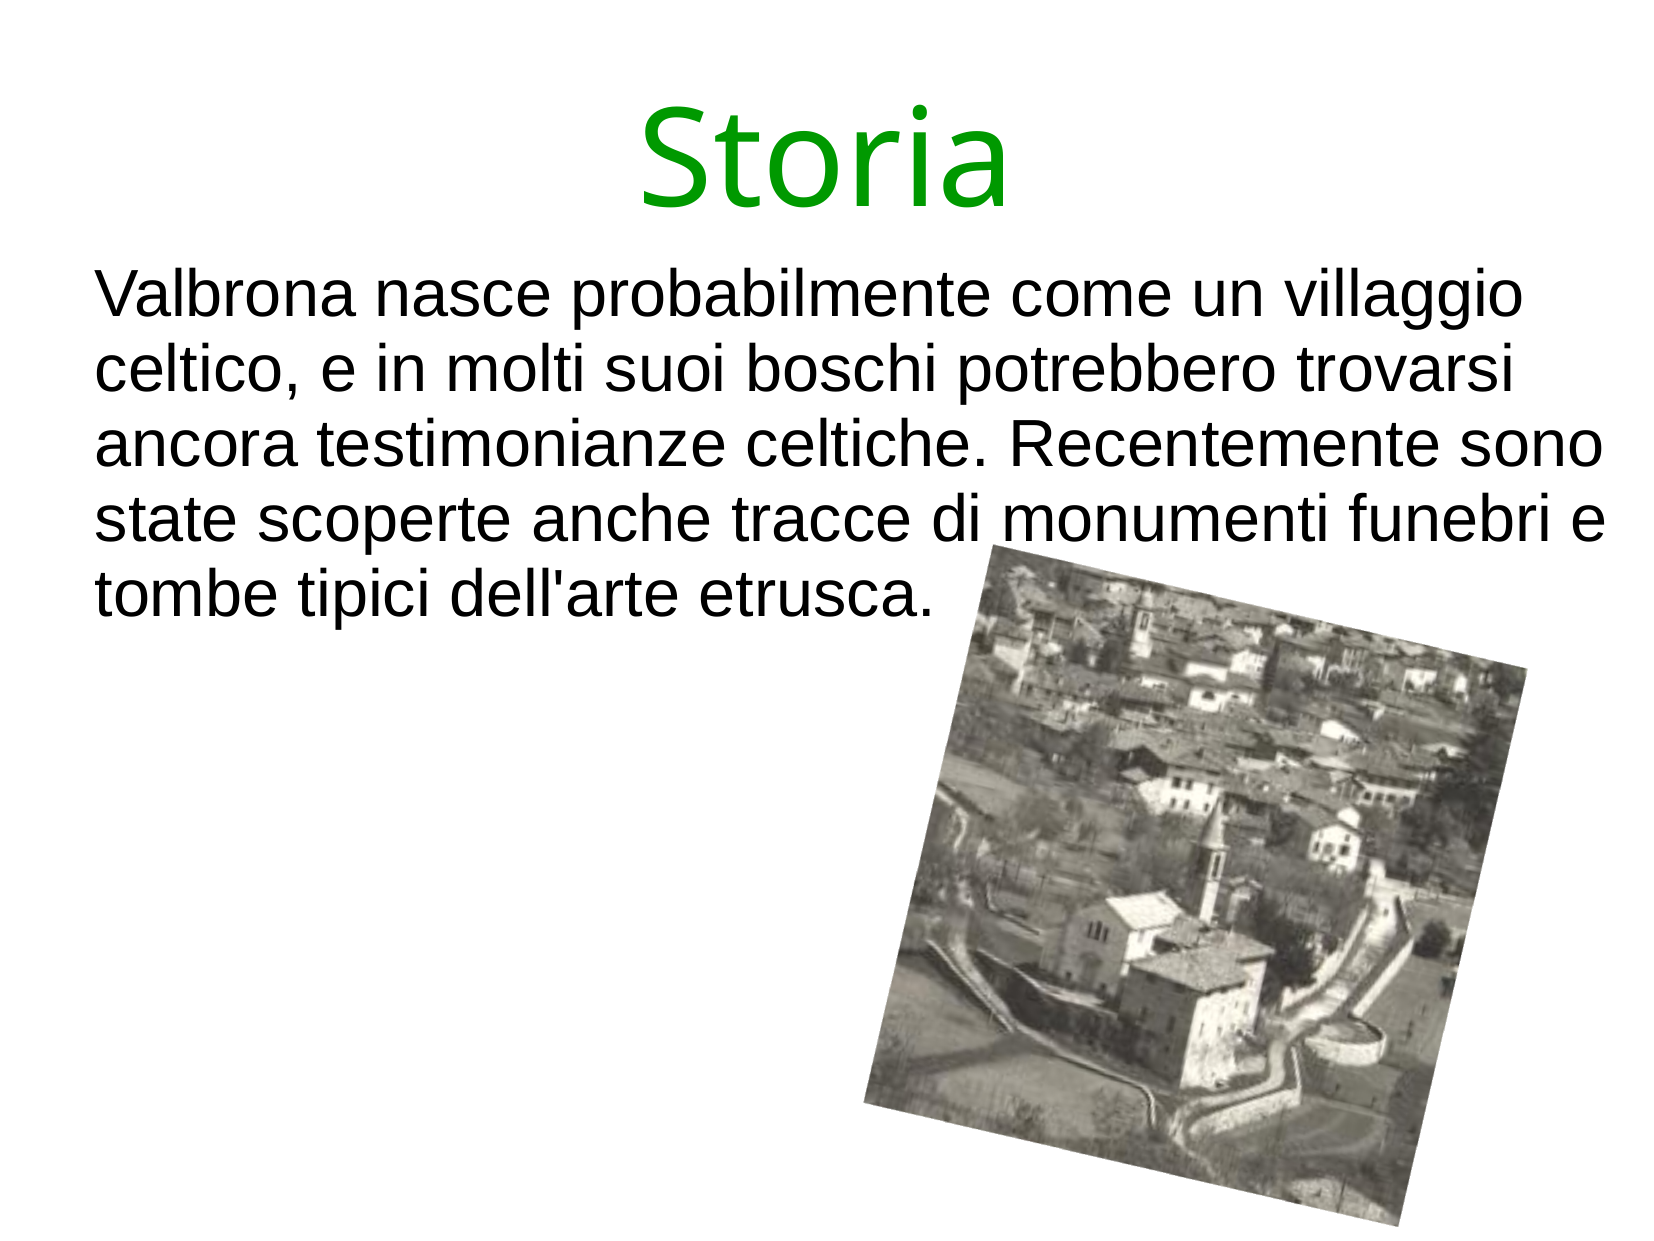

# Storia
Valbrona nasce probabilmente come un villaggio celtico, e in molti suoi boschi potrebbero trovarsi ancora testimonianze celtiche. Recentemente sono state scoperte anche tracce di monumenti funebri e tombe tipici dell'arte etrusca.